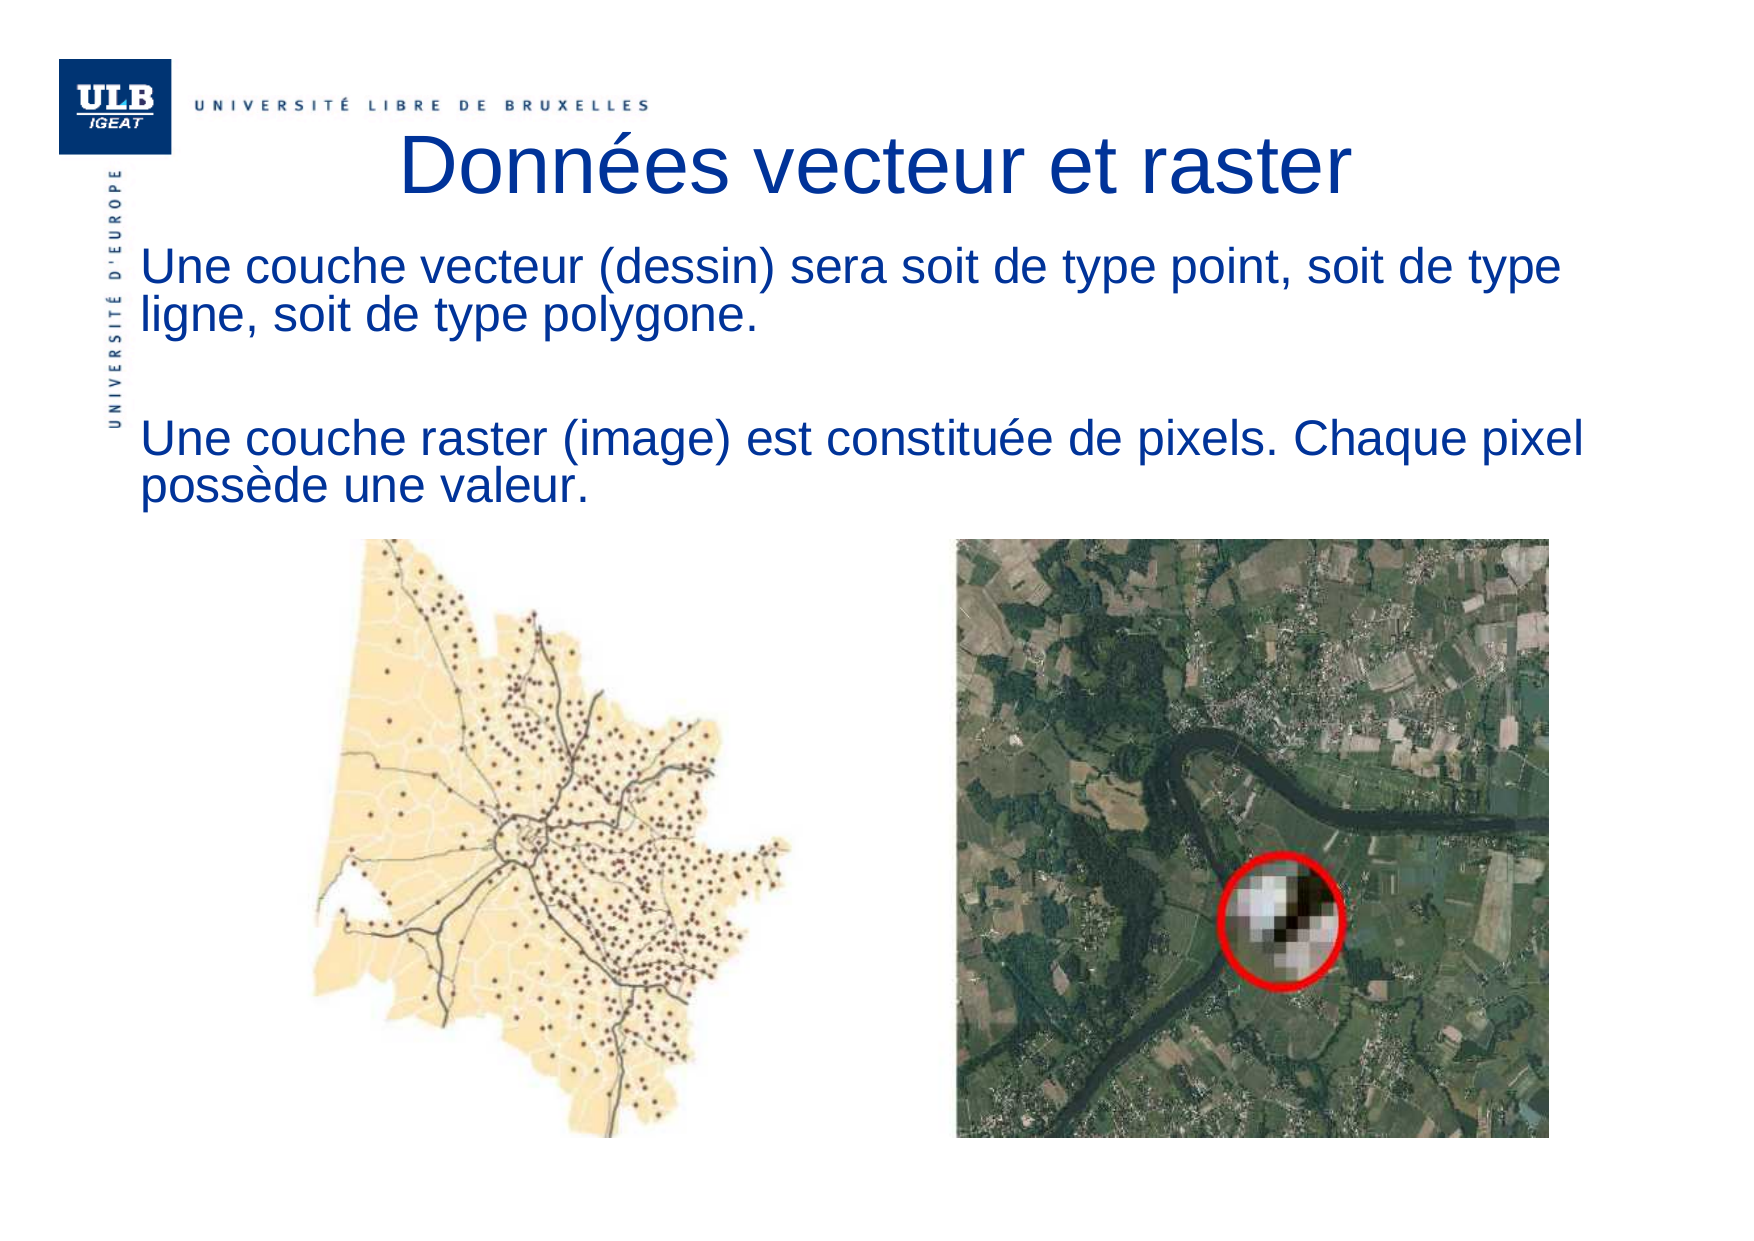

# Données vecteur et raster
Une couche vecteur (dessin) sera soit de type point, soit de type ligne, soit de type polygone.
Une couche raster (image) est constituée de pixels. Chaque pixel possède une valeur.